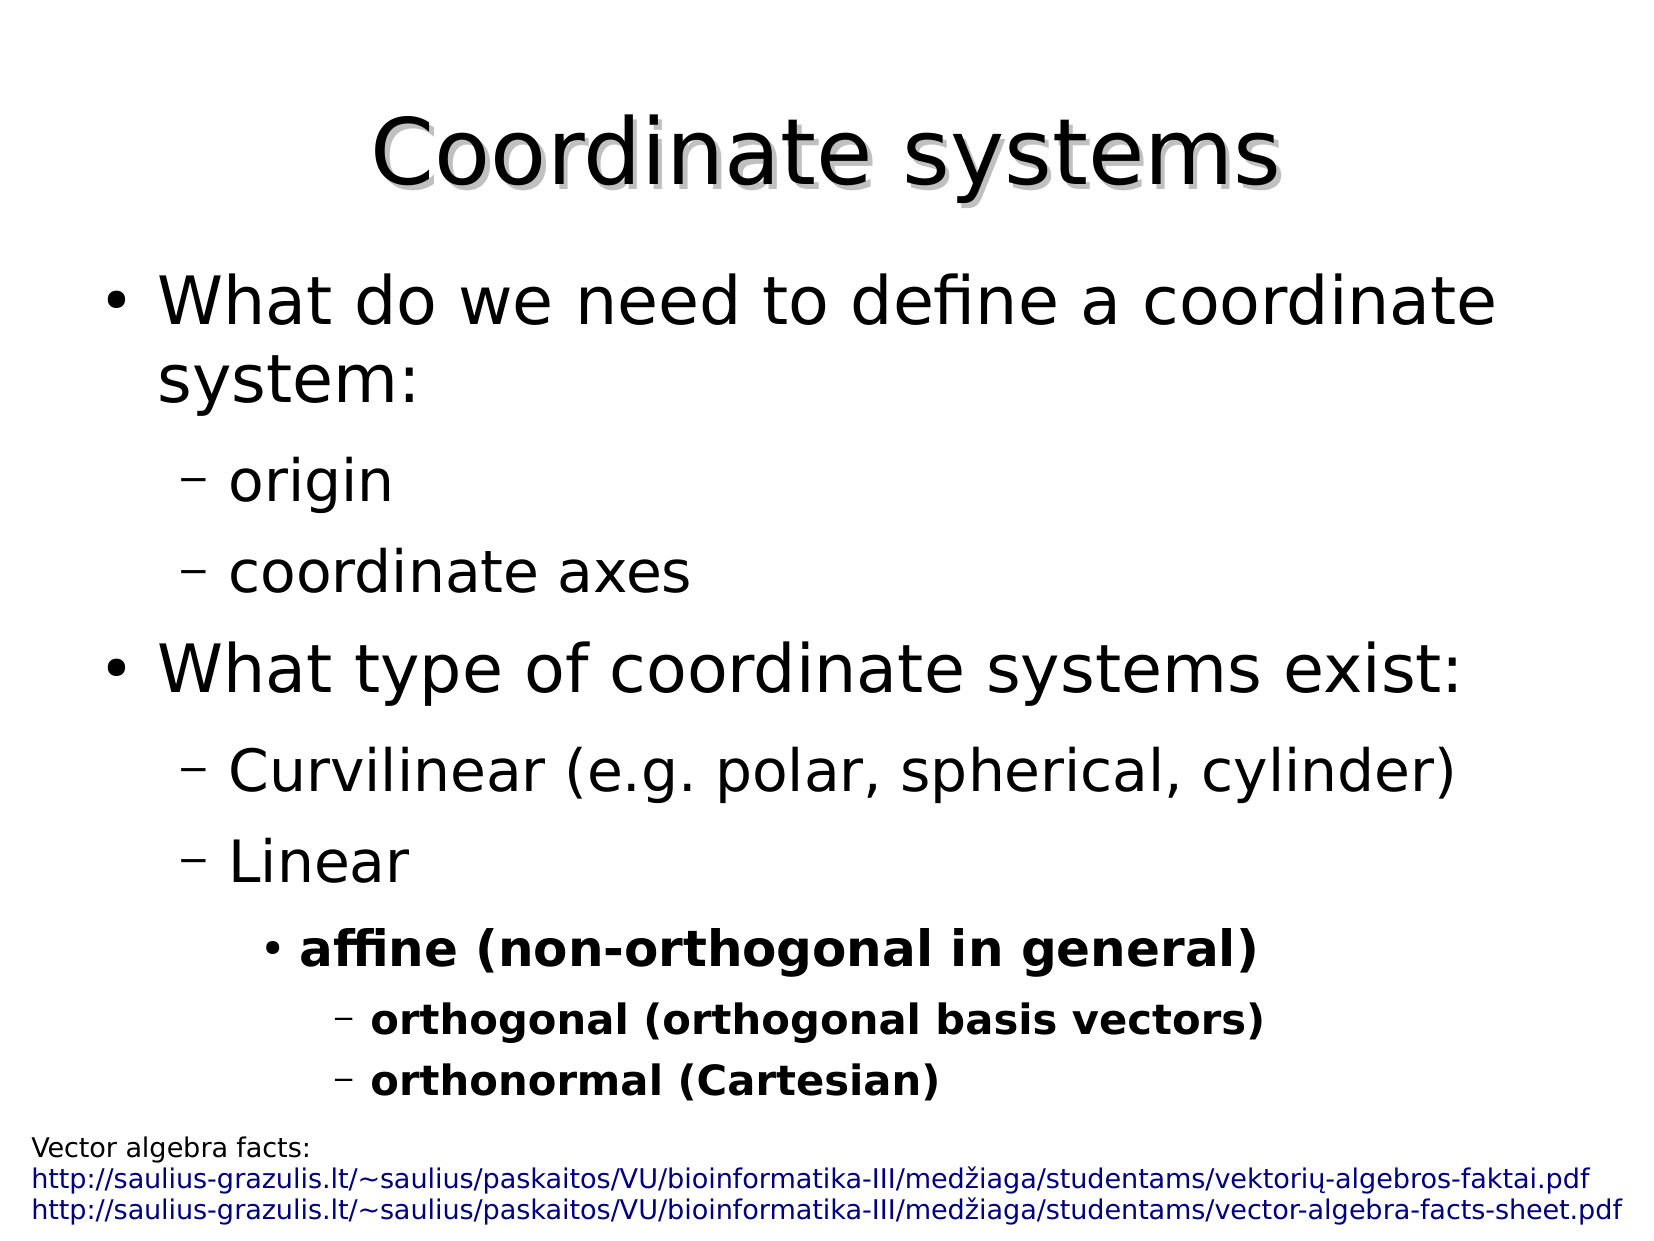

# Coordinate systems
What do we need to define a coordinate system:
origin
coordinate axes
What type of coordinate systems exist:
Curvilinear (e.g. polar, spherical, cylinder)
Linear
affine (non-orthogonal in general)
orthogonal (orthogonal basis vectors)
orthonormal (Cartesian)
Vector algebra facts:
http://saulius-grazulis.lt/~saulius/paskaitos/VU/bioinformatika-III/medžiaga/studentams/vektorių-algebros-faktai.pdf
http://saulius-grazulis.lt/~saulius/paskaitos/VU/bioinformatika-III/medžiaga/studentams/vector-algebra-facts-sheet.pdf